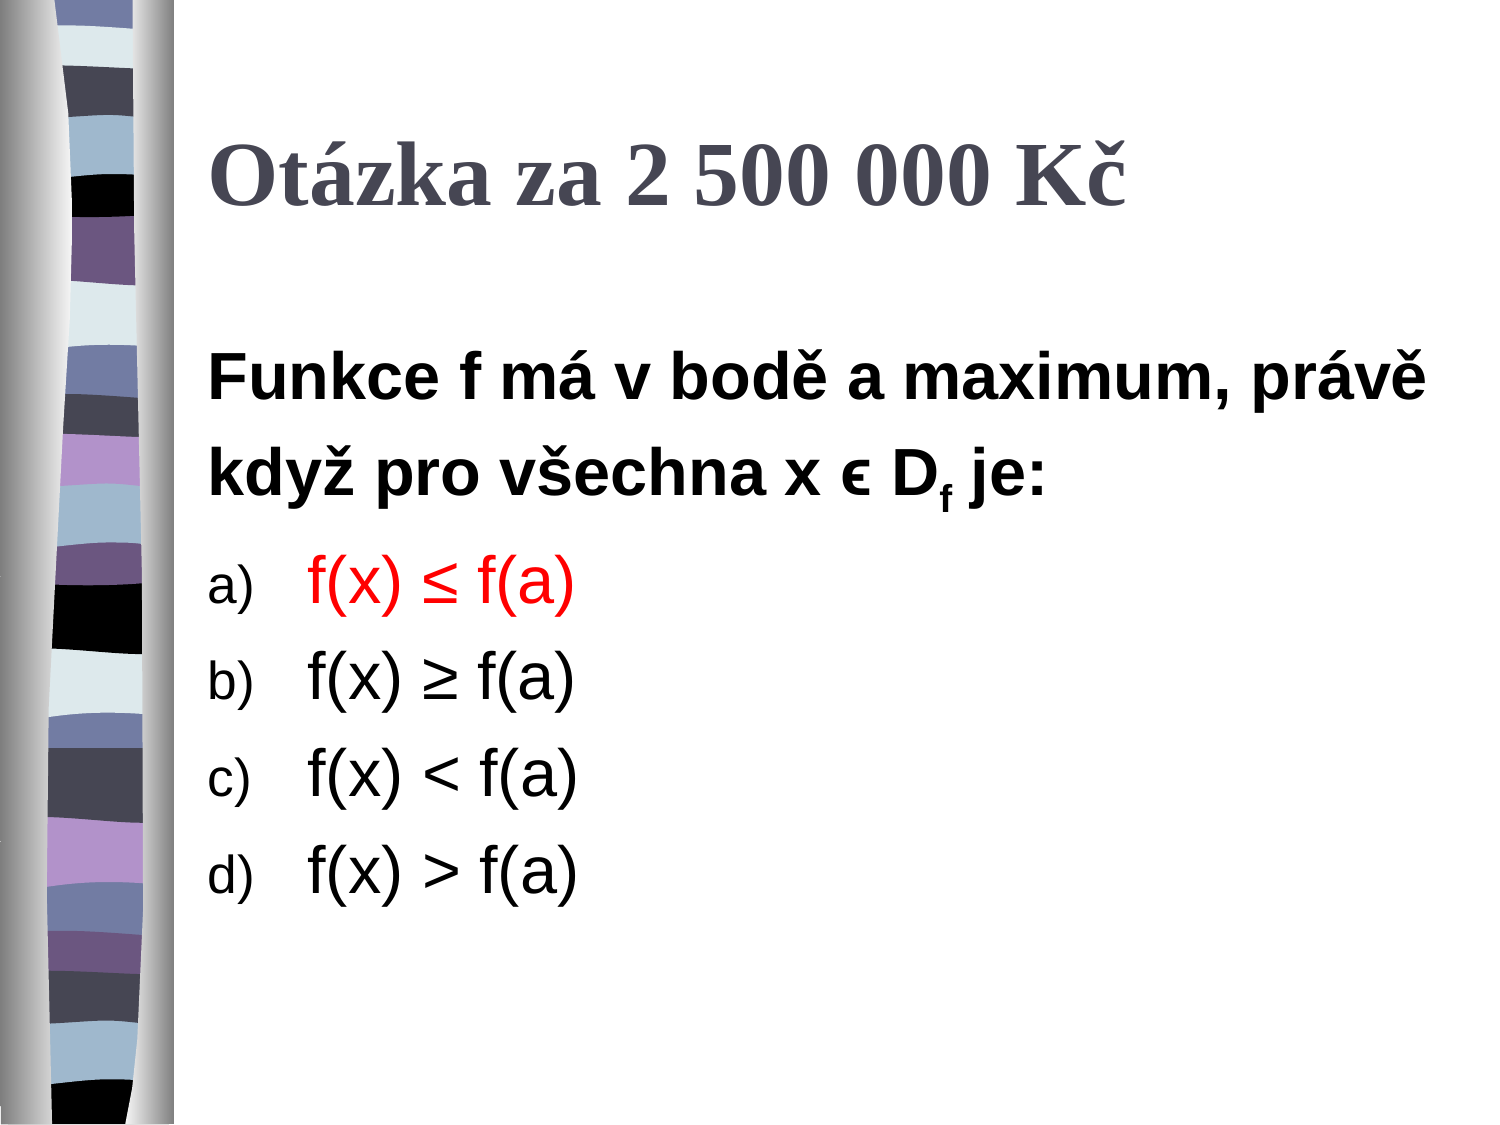

# Otázka za 2 500 000 Kč
Funkce f má v bodě a maximum, právě
když pro všechna x ϵ Df je:
f(x) ≤ f(a)
f(x) ≥ f(a)
f(x) < f(a)
f(x) > f(a)